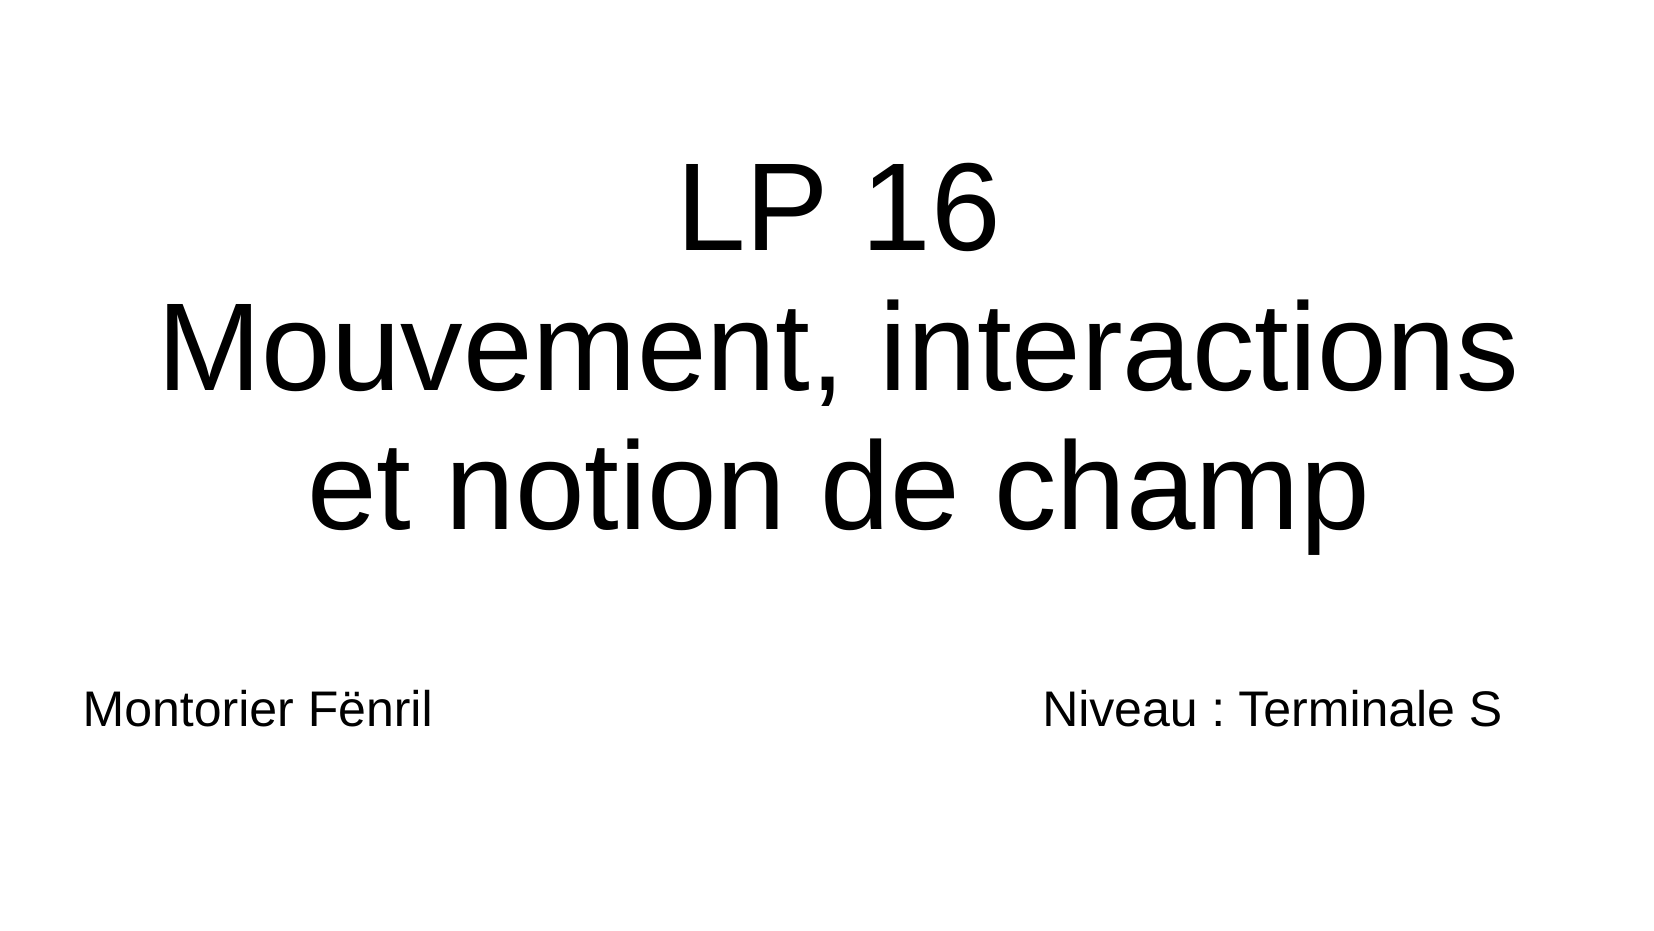

# LP 16 Mouvement, interactions et notion de champ
Montorier Fënril									Niveau : Terminale S